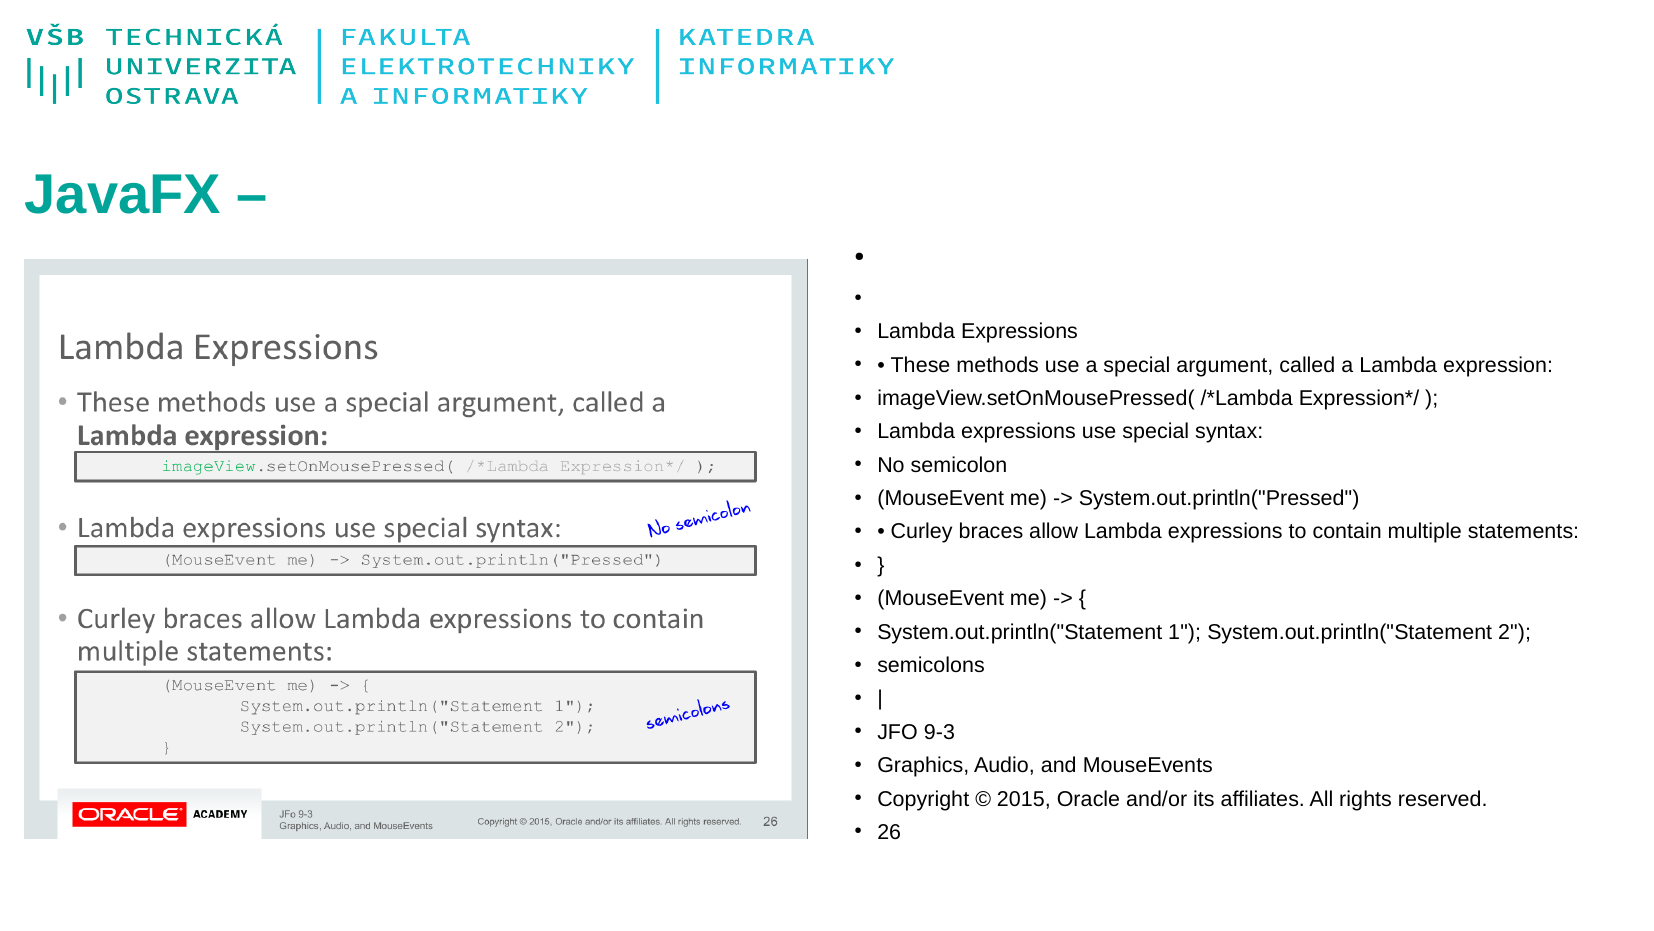

# JavaFX –
﻿
Lambda Expressions
• These methods use a special argument, called a Lambda expression:
imageView.setOnMousePressed( /*Lambda Expression*/ );
Lambda expressions use special syntax:
No semicolon
(MouseEvent me) -> System.out.println("Pressed")
• Curley braces allow Lambda expressions to contain multiple statements:
}
(MouseEvent me) -> {
System.out.println("Statement 1"); System.out.println("Statement 2");
semicolons
|
JFO 9-3
Graphics, Audio, and MouseEvents
Copyright © 2015, Oracle and/or its affiliates. All rights reserved.
26